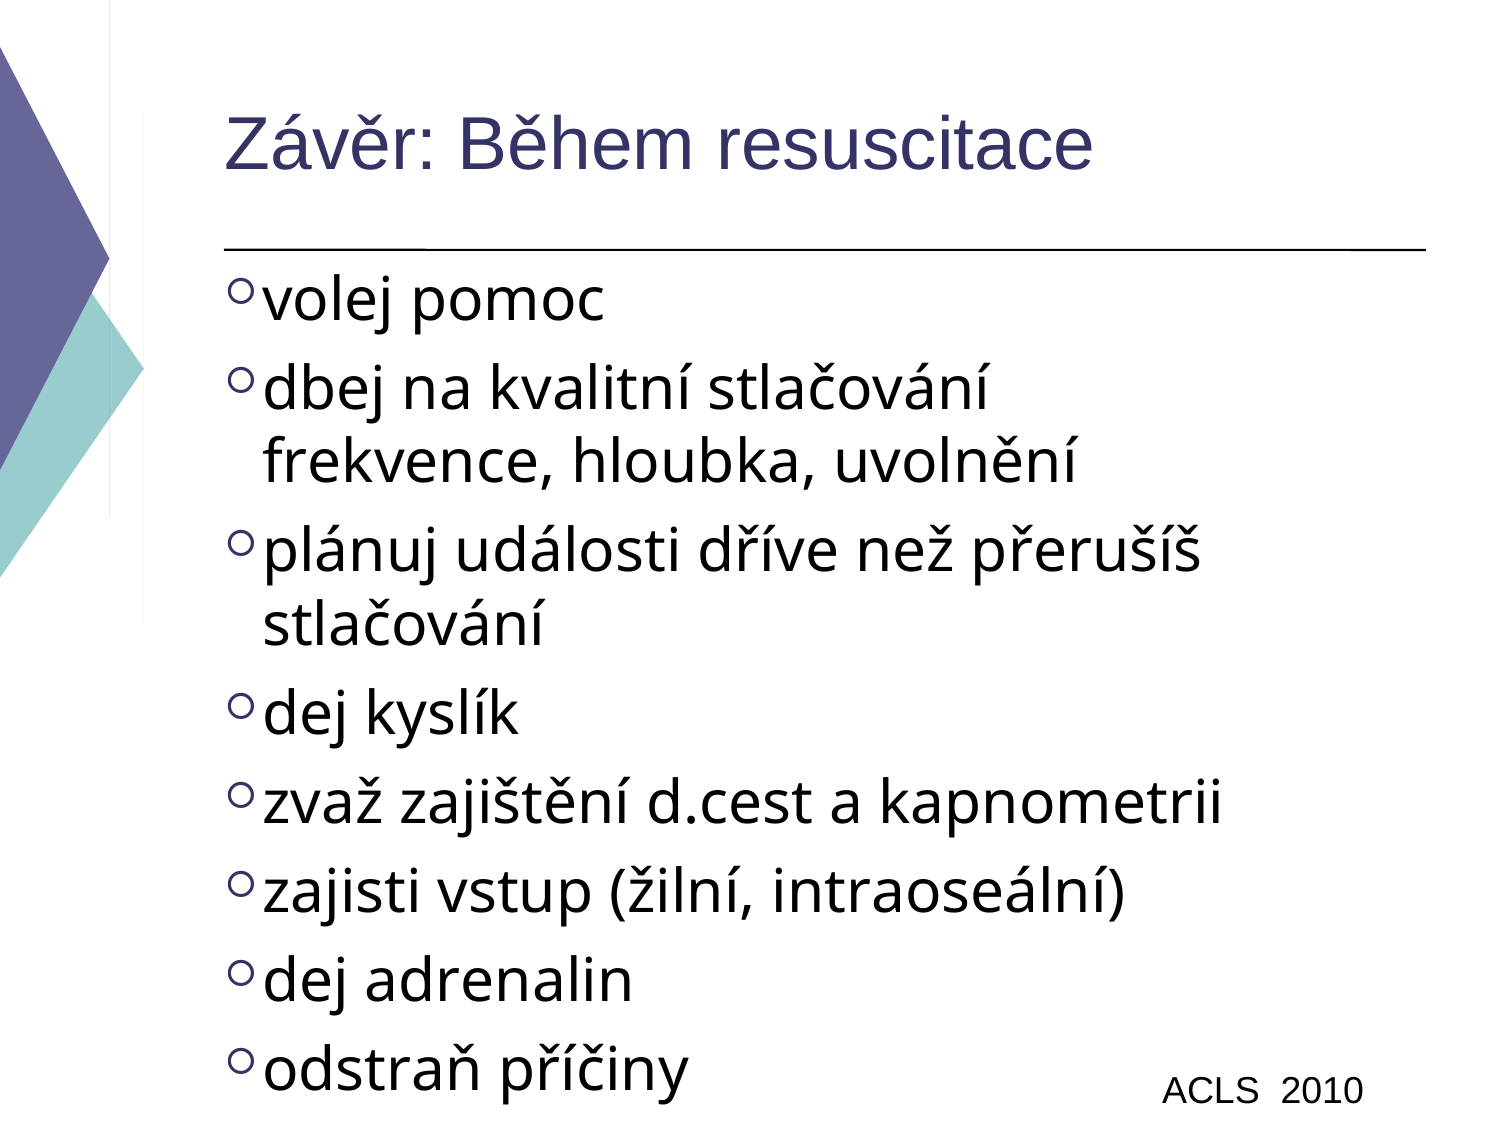

# Závěr: Během resuscitace
volej pomoc
dbej na kvalitní stlačování
frekvence, hloubka, uvolnění
plánuj události dříve než přerušíš stlačování
dej kyslík
zvaž zajištění d.cest a kapnometrii
zajisti vstup (žilní, intraoseální)
dej adrenalin
odstraň příčiny
ACLS 2010